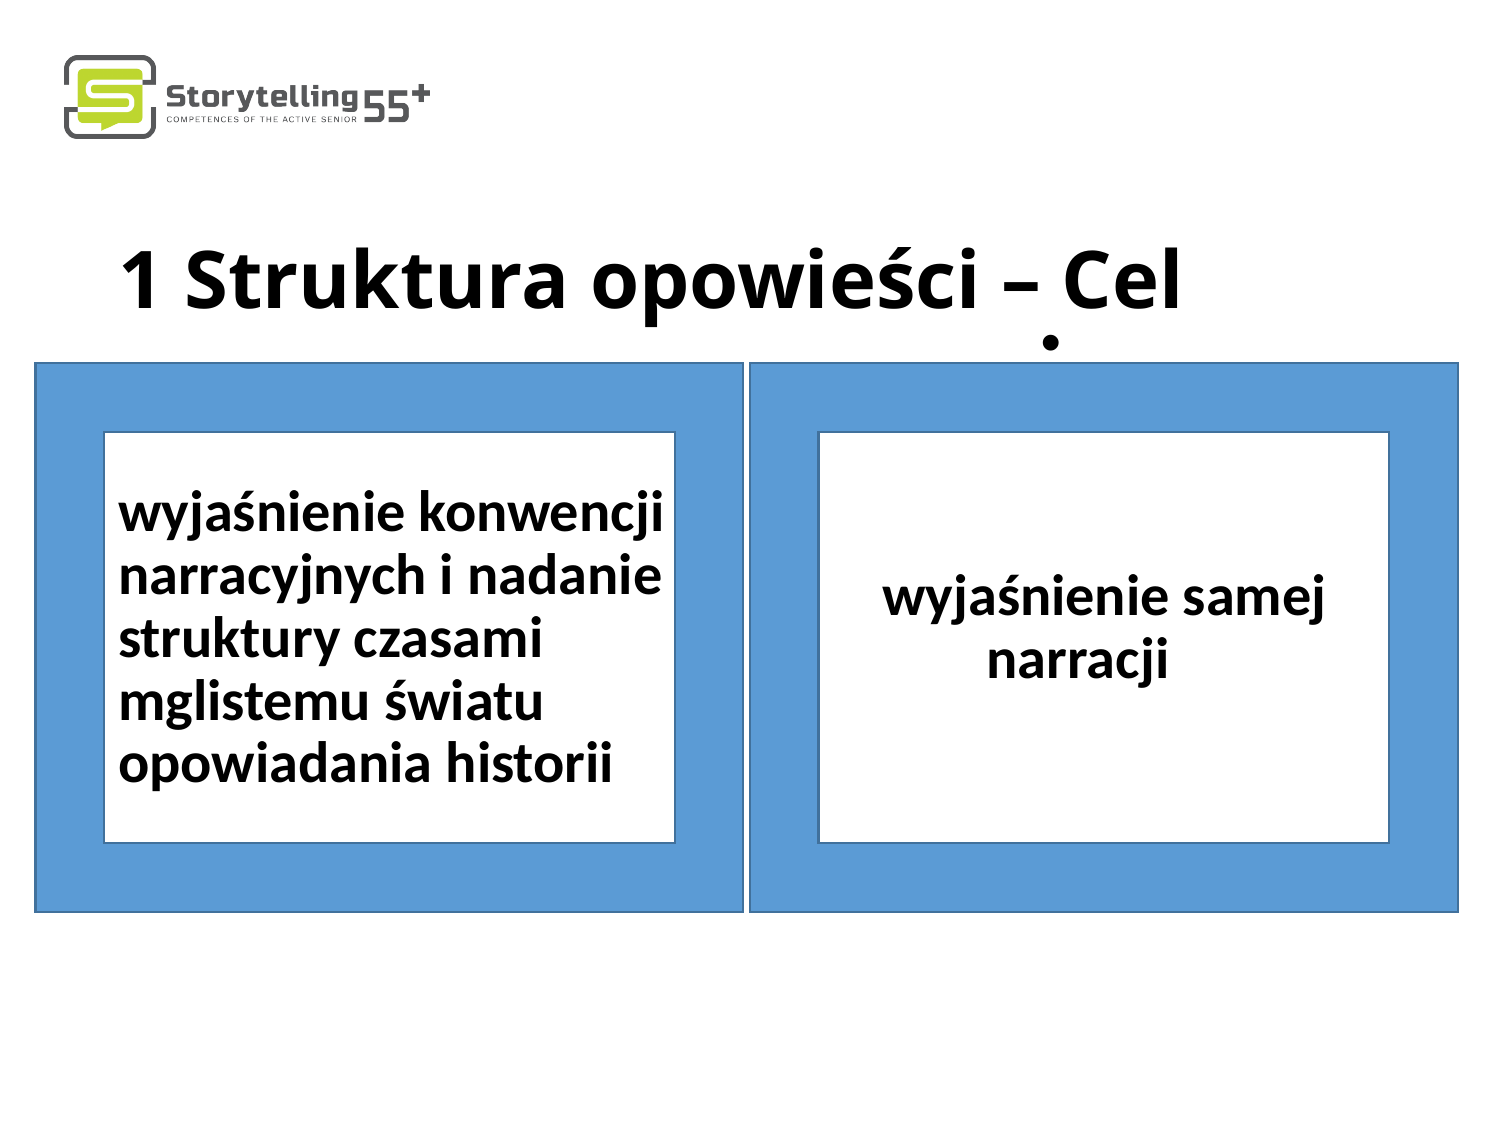

# 1 Struktura opowieści – Cel
wyjaśnienie konwencji narracyjnych i nadanie struktury czasami mglistemu światu opowiadania historii
 wyjaśnienie samej narracji